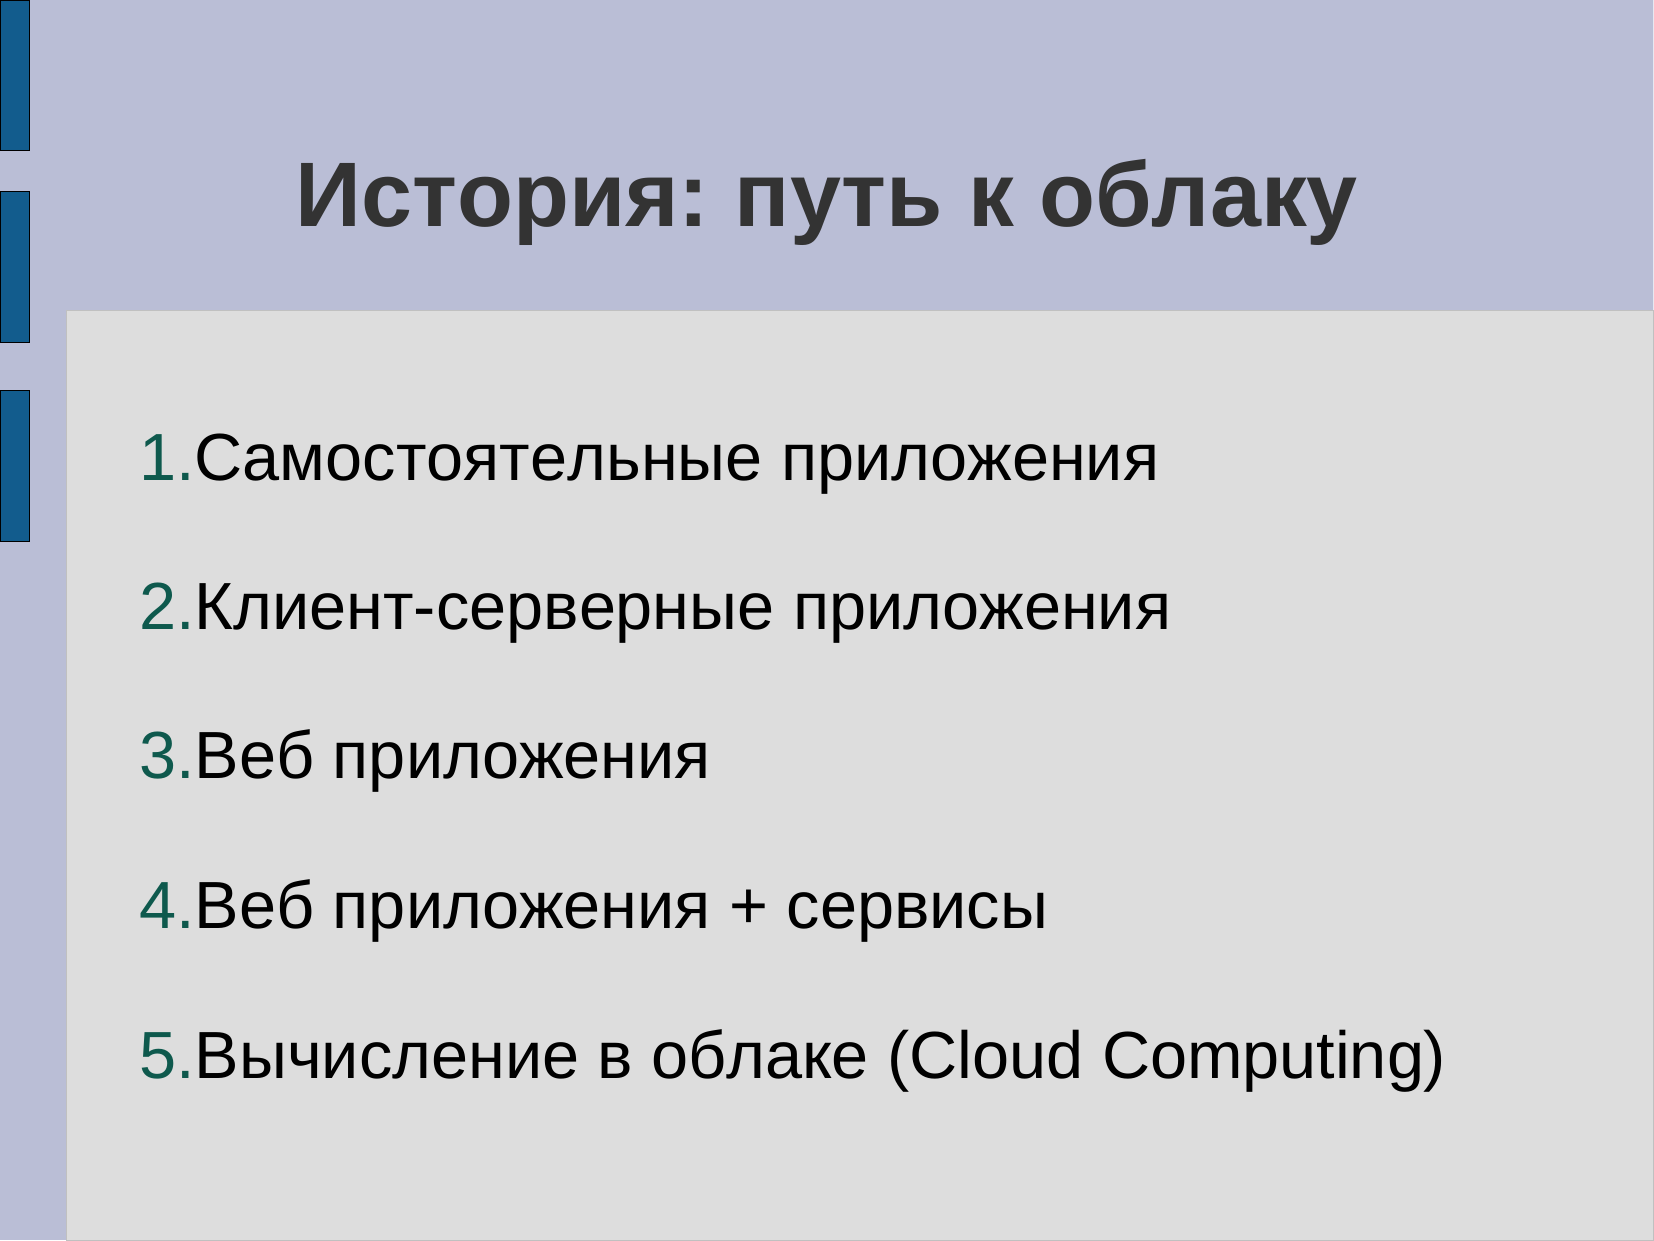

# История: путь к облаку
Самостоятельные приложения
Клиент-серверные приложения
Веб приложения
Веб приложения + сервисы
Вычисление в облаке (Cloud Computing)